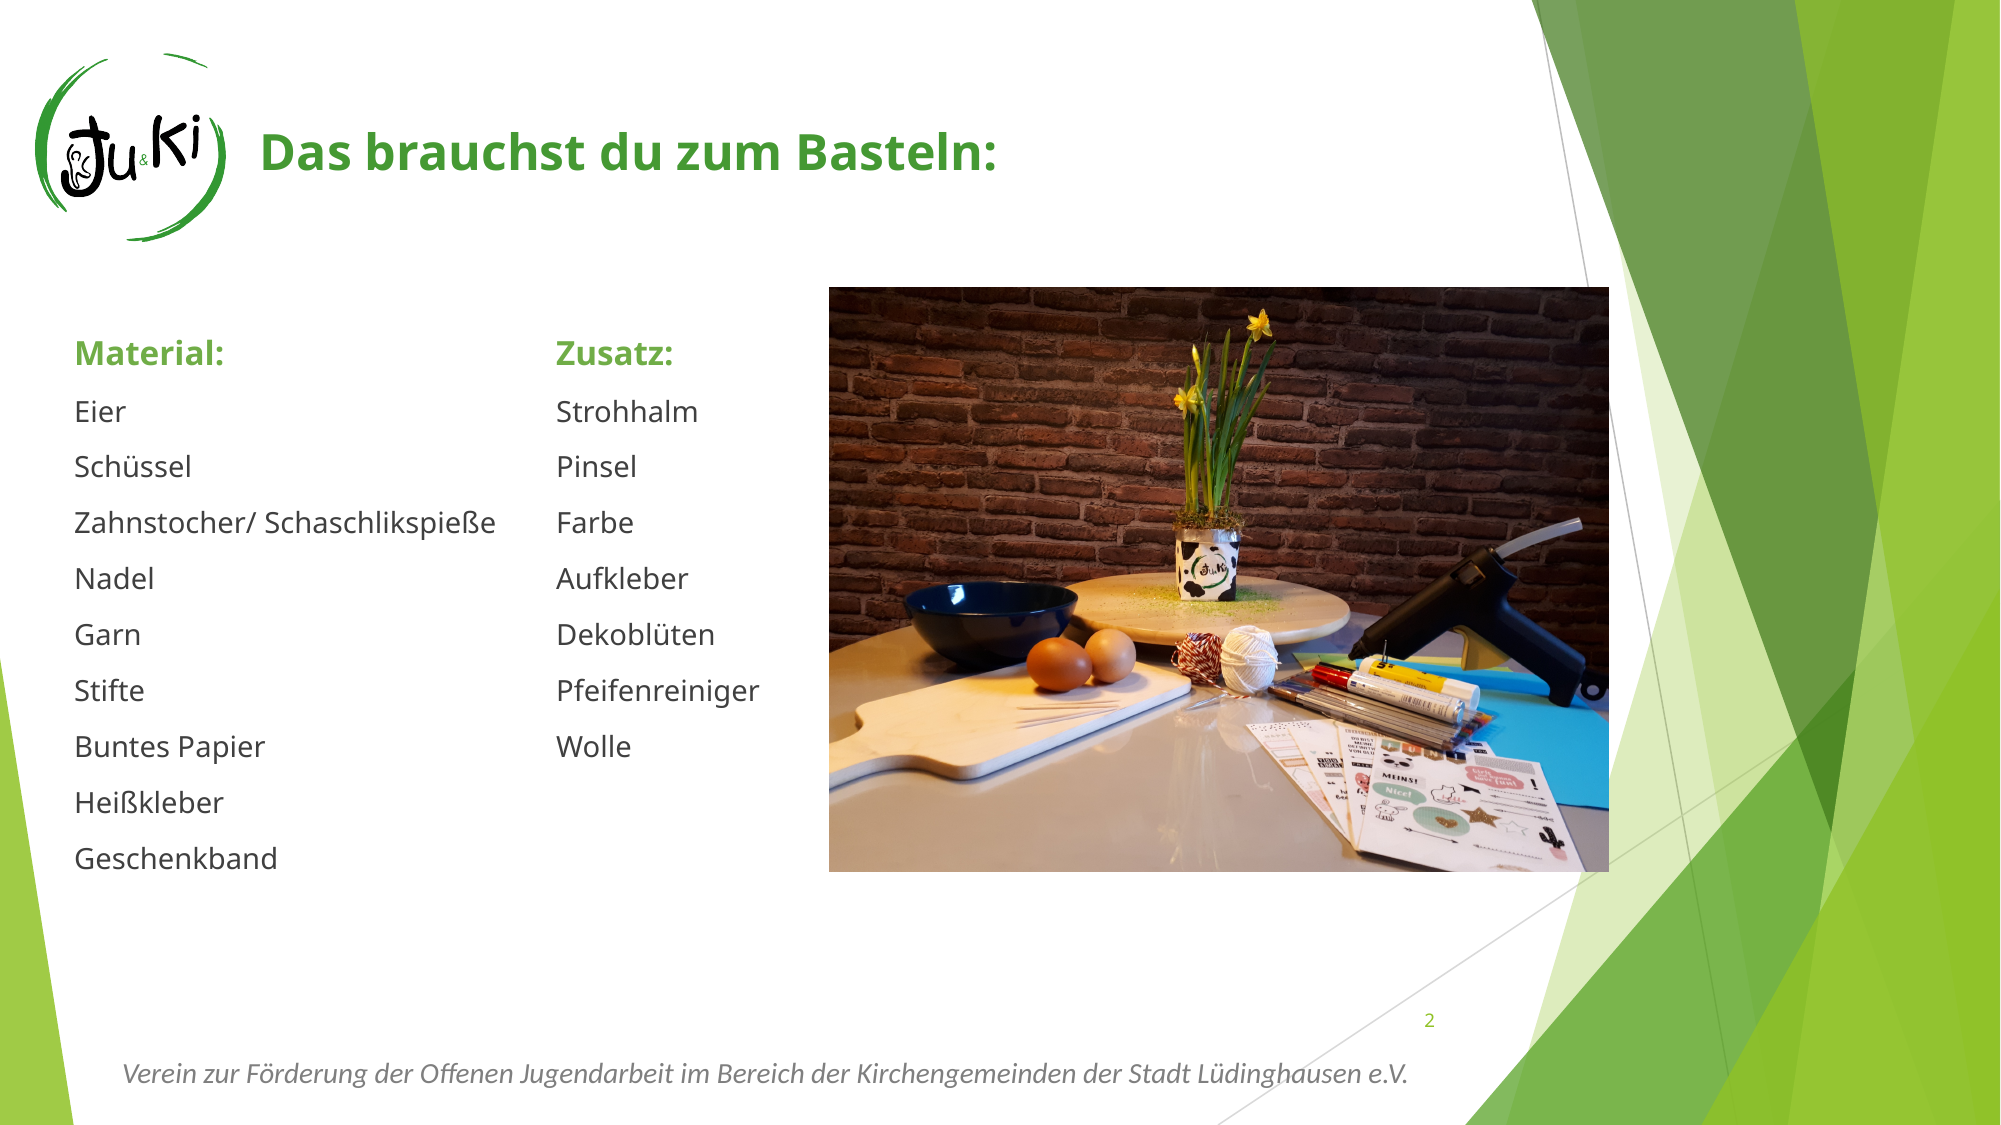

Das brauchst du zum Basteln:
# Material:
Eier
Schüssel
Zahnstocher/ Schaschlikspieße
Nadel
Garn
Stifte
Buntes Papier
Heißkleber
Geschenkband
Zusatz:
Strohhalm
Pinsel
Farbe
Aufkleber
Dekoblüten
Pfeifenreiniger
Wolle
2
Verein zur Förderung der Offenen Jugendarbeit im Bereich der Kirchengemeinden der Stadt Lüdinghausen e.V.